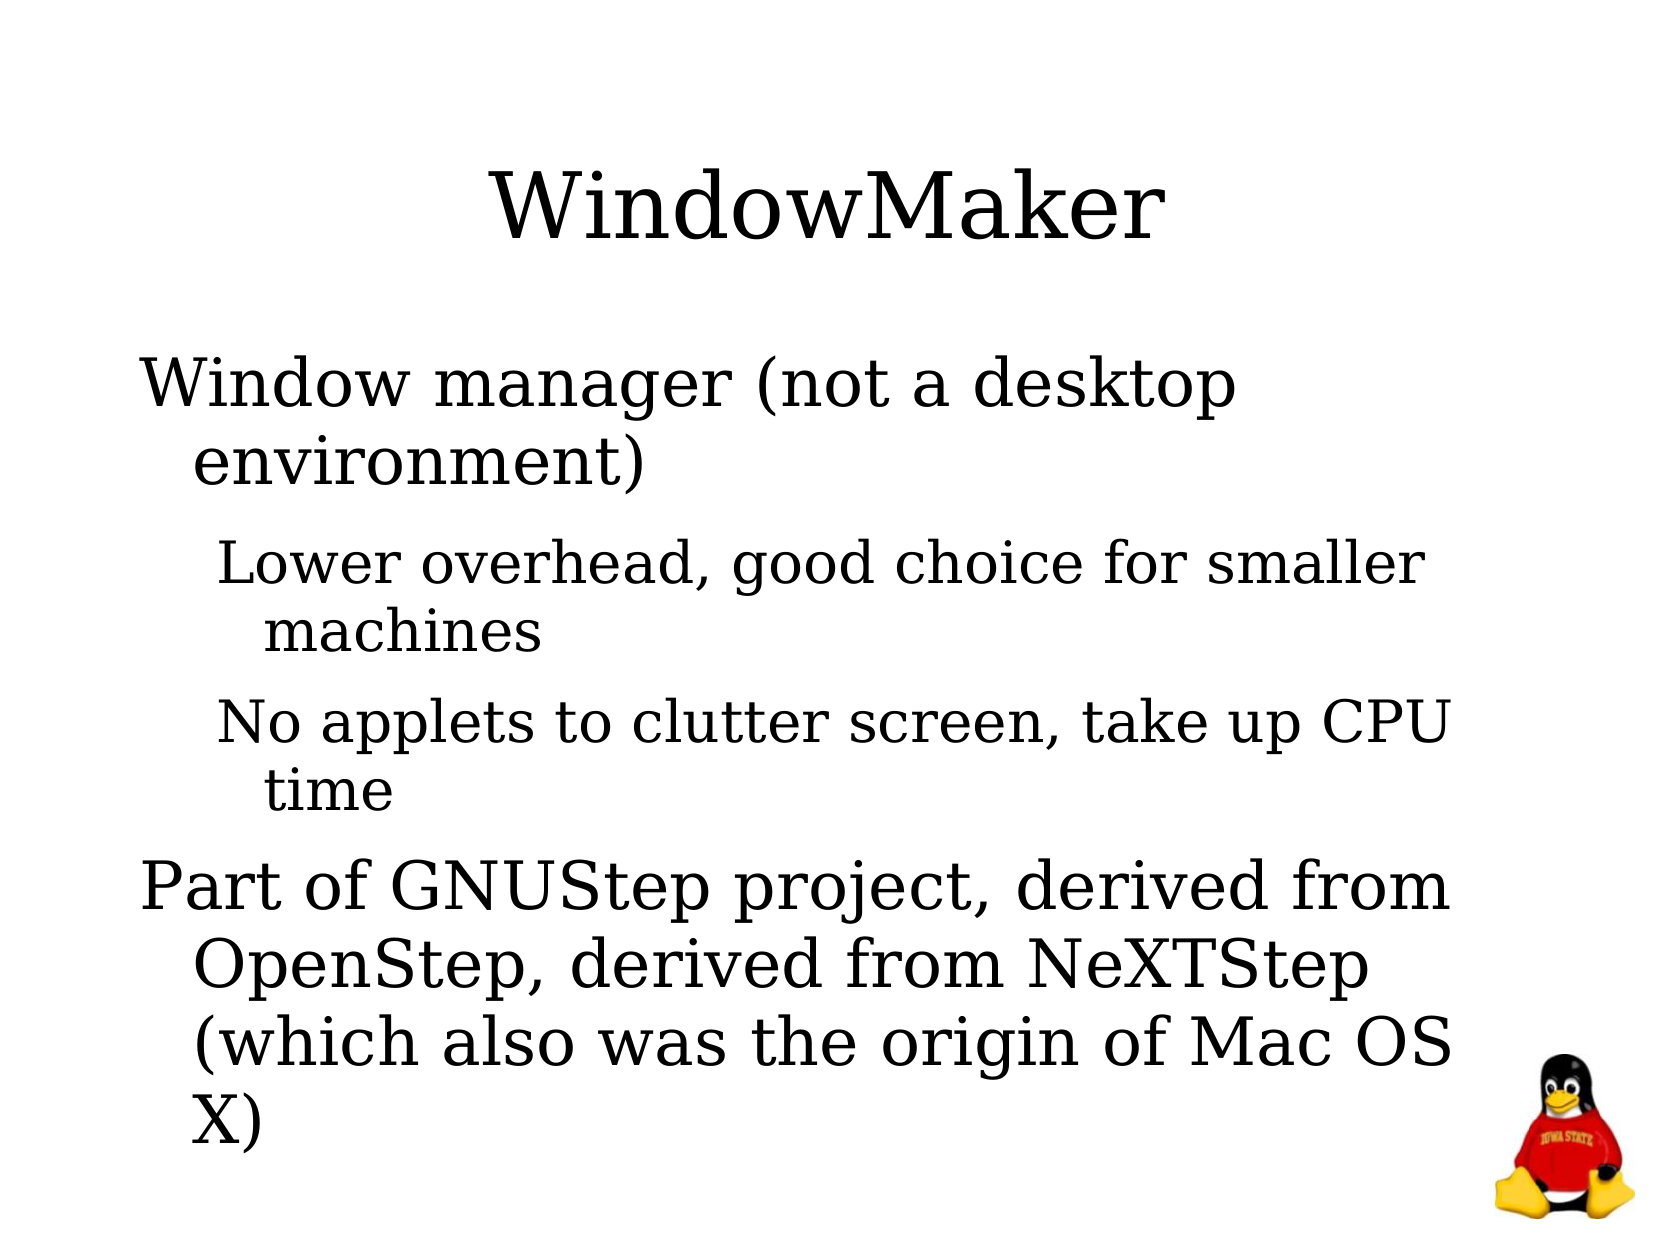

# WindowMaker
Window manager (not a desktop environment)
Lower overhead, good choice for smaller machines
No applets to clutter screen, take up CPU time
Part of GNUStep project, derived from OpenStep, derived from NeXTStep (which also was the origin of Mac OS X)